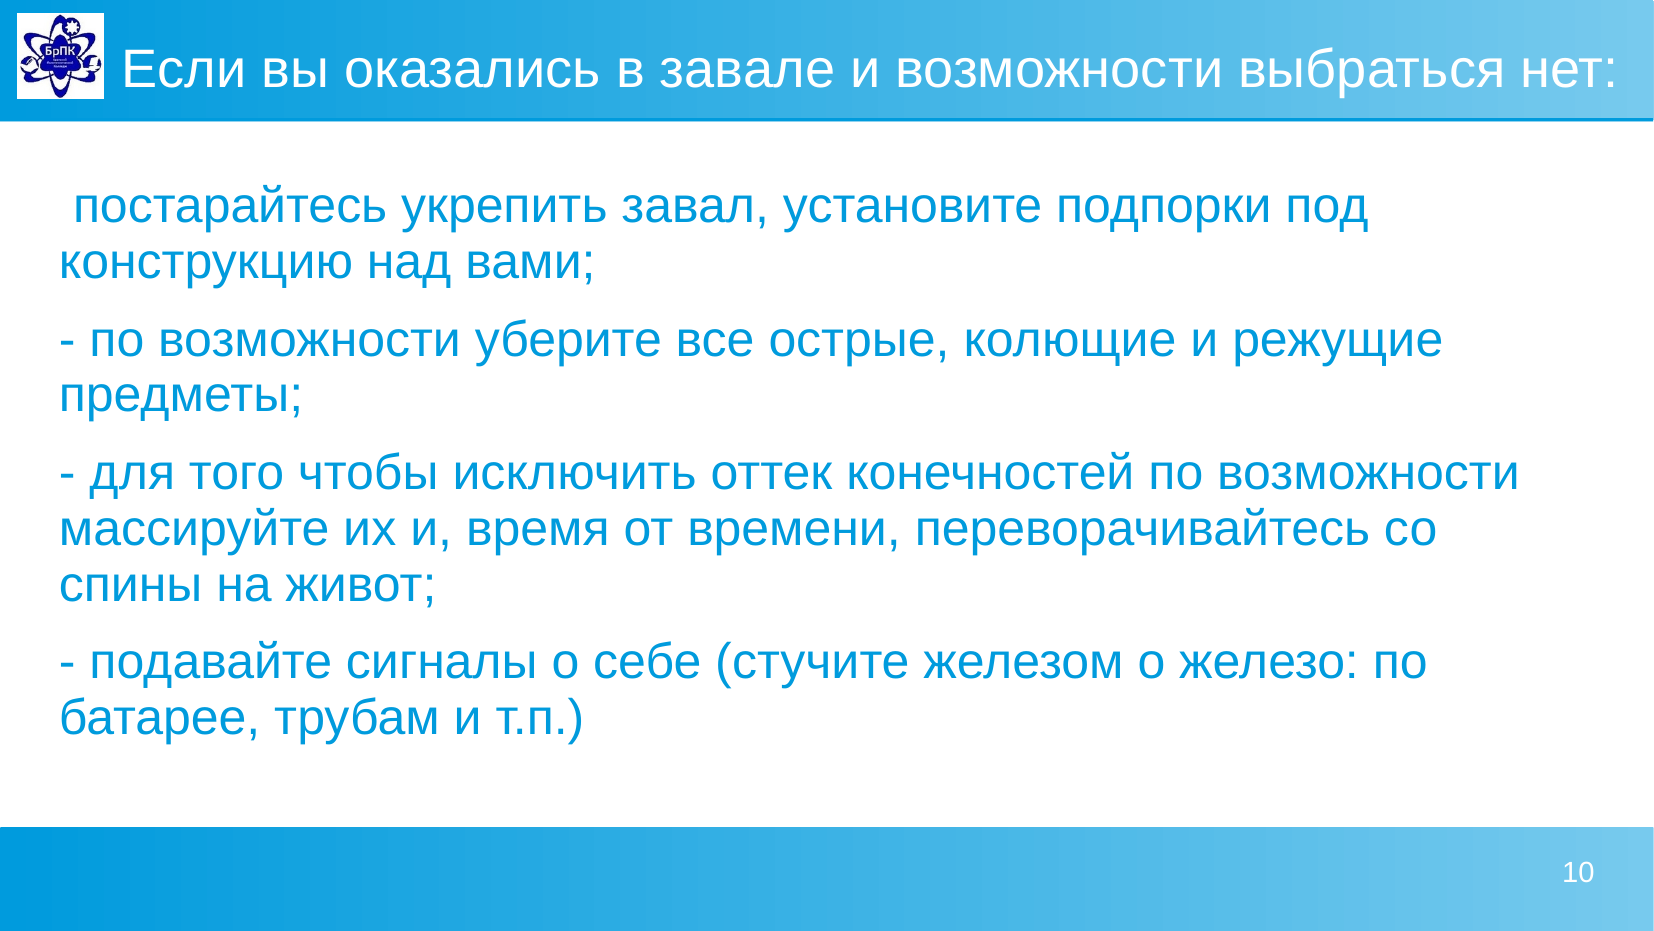

# Если вы оказались в завале и возможности выбраться нет:
 постарайтесь укрепить завал, установите подпорки под конструкцию над вами;
- по возможности уберите все острые, колющие и режущие предметы;
- для того чтобы исключить оттек конечностей по возможности массируйте их и, время от времени, переворачивайтесь со спины на живот;
- подавайте сигналы о себе (стучите железом о железо: по батарее, трубам и т.п.)
10